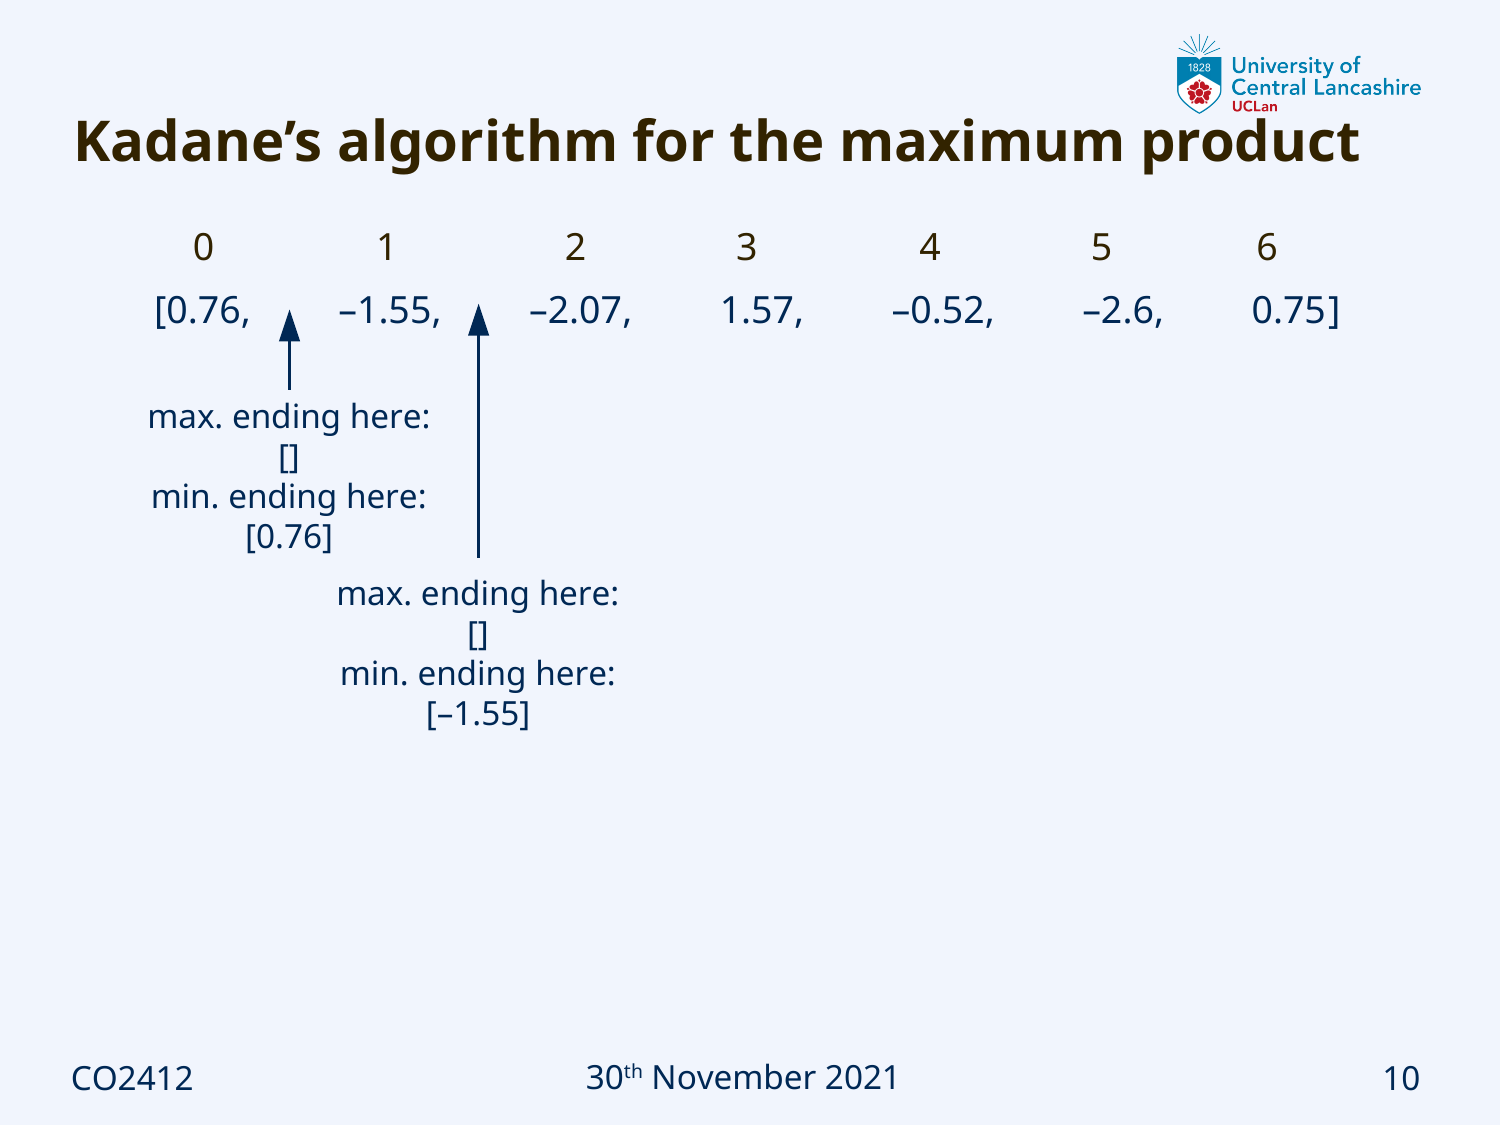

# Kadane’s algorithm for the maximum product
0
1
2
3
4
5
6
[0.76, –1.55, –2.07, 1.57, –0.52, –2.6, 0.75]
max. ending here:
[]
min. ending here:
[0.76]
max. ending here:
[]
min. ending here:
[–1.55]